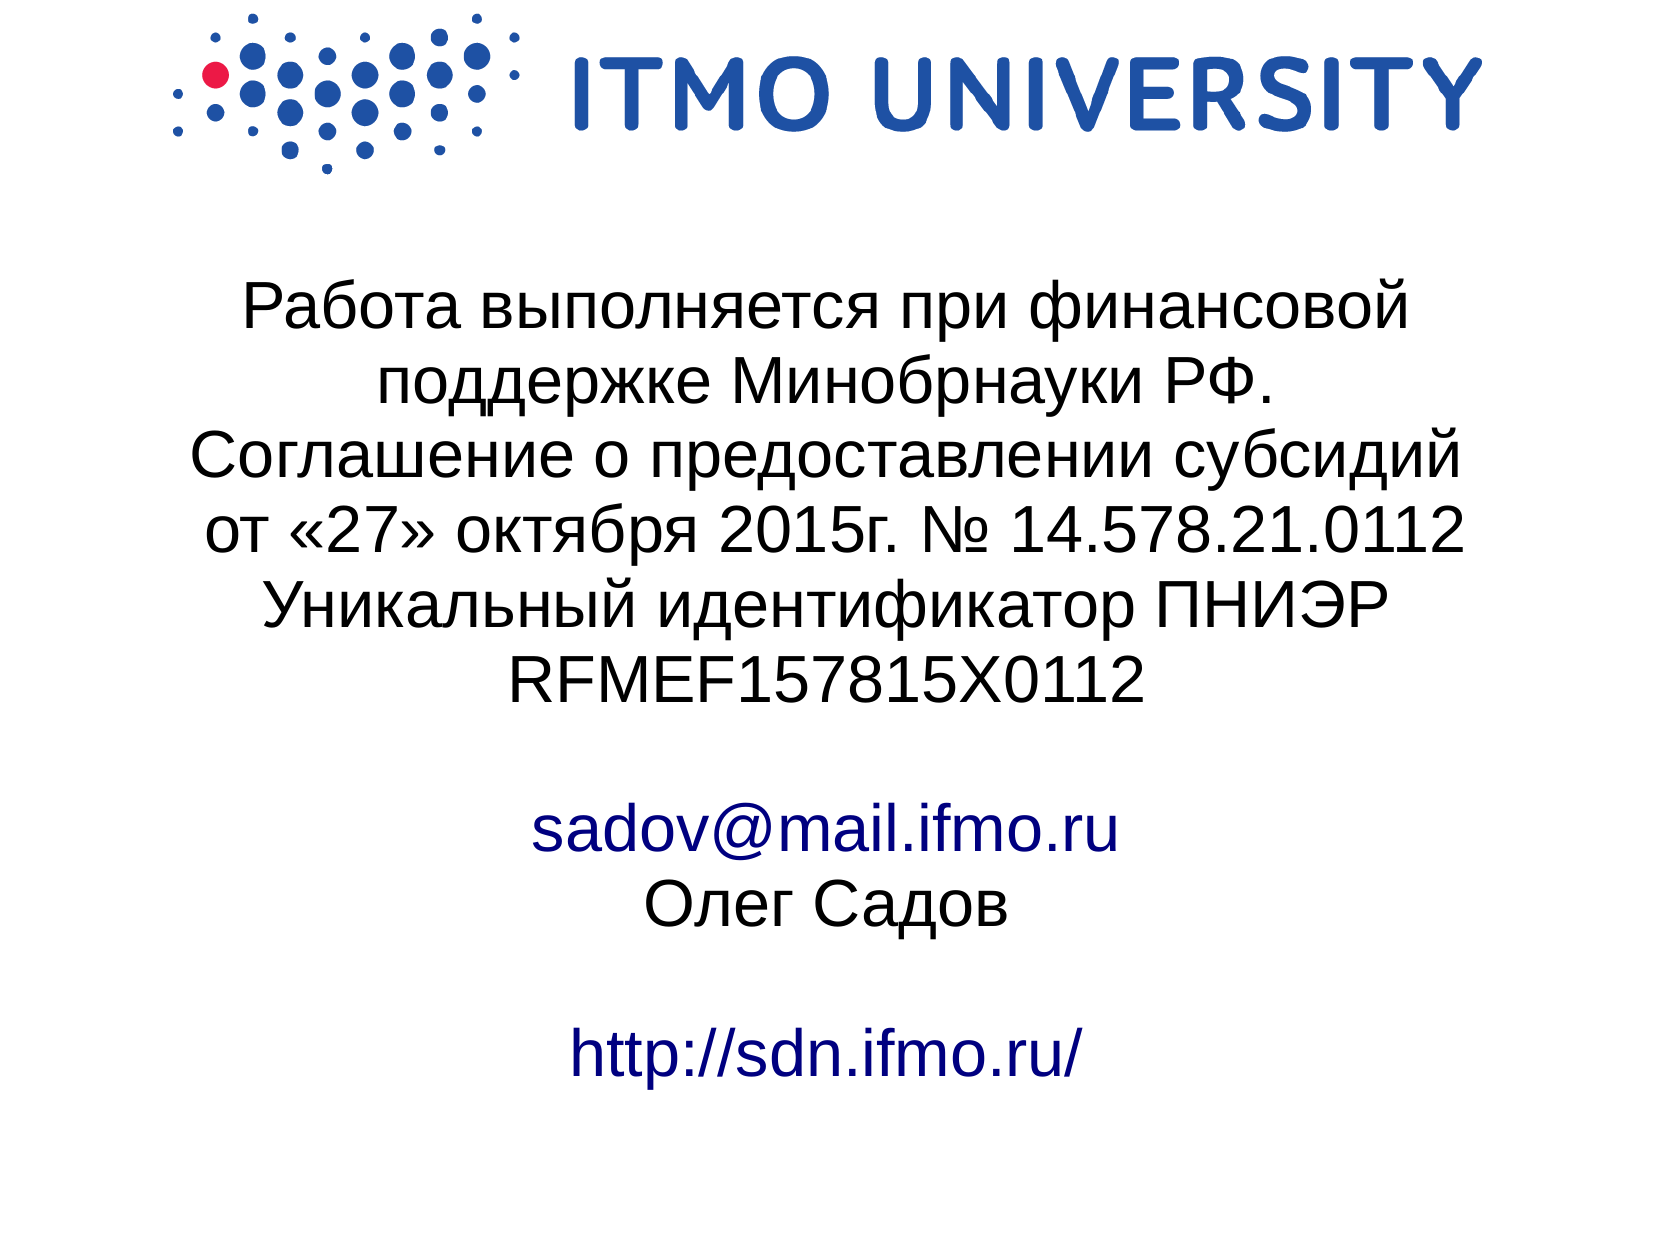

# Работа выполняется при финансовой поддержке Минобрнауки РФ.
Соглашение о предоставлении субсидий
 от «27» октября 2015г. № 14.578.21.0112
Уникальный идентификатор ПНИЭР RFMEF157815X0112
sadov@mail.ifmo.ru
Олег Садов
http://sdn.ifmo.ru/